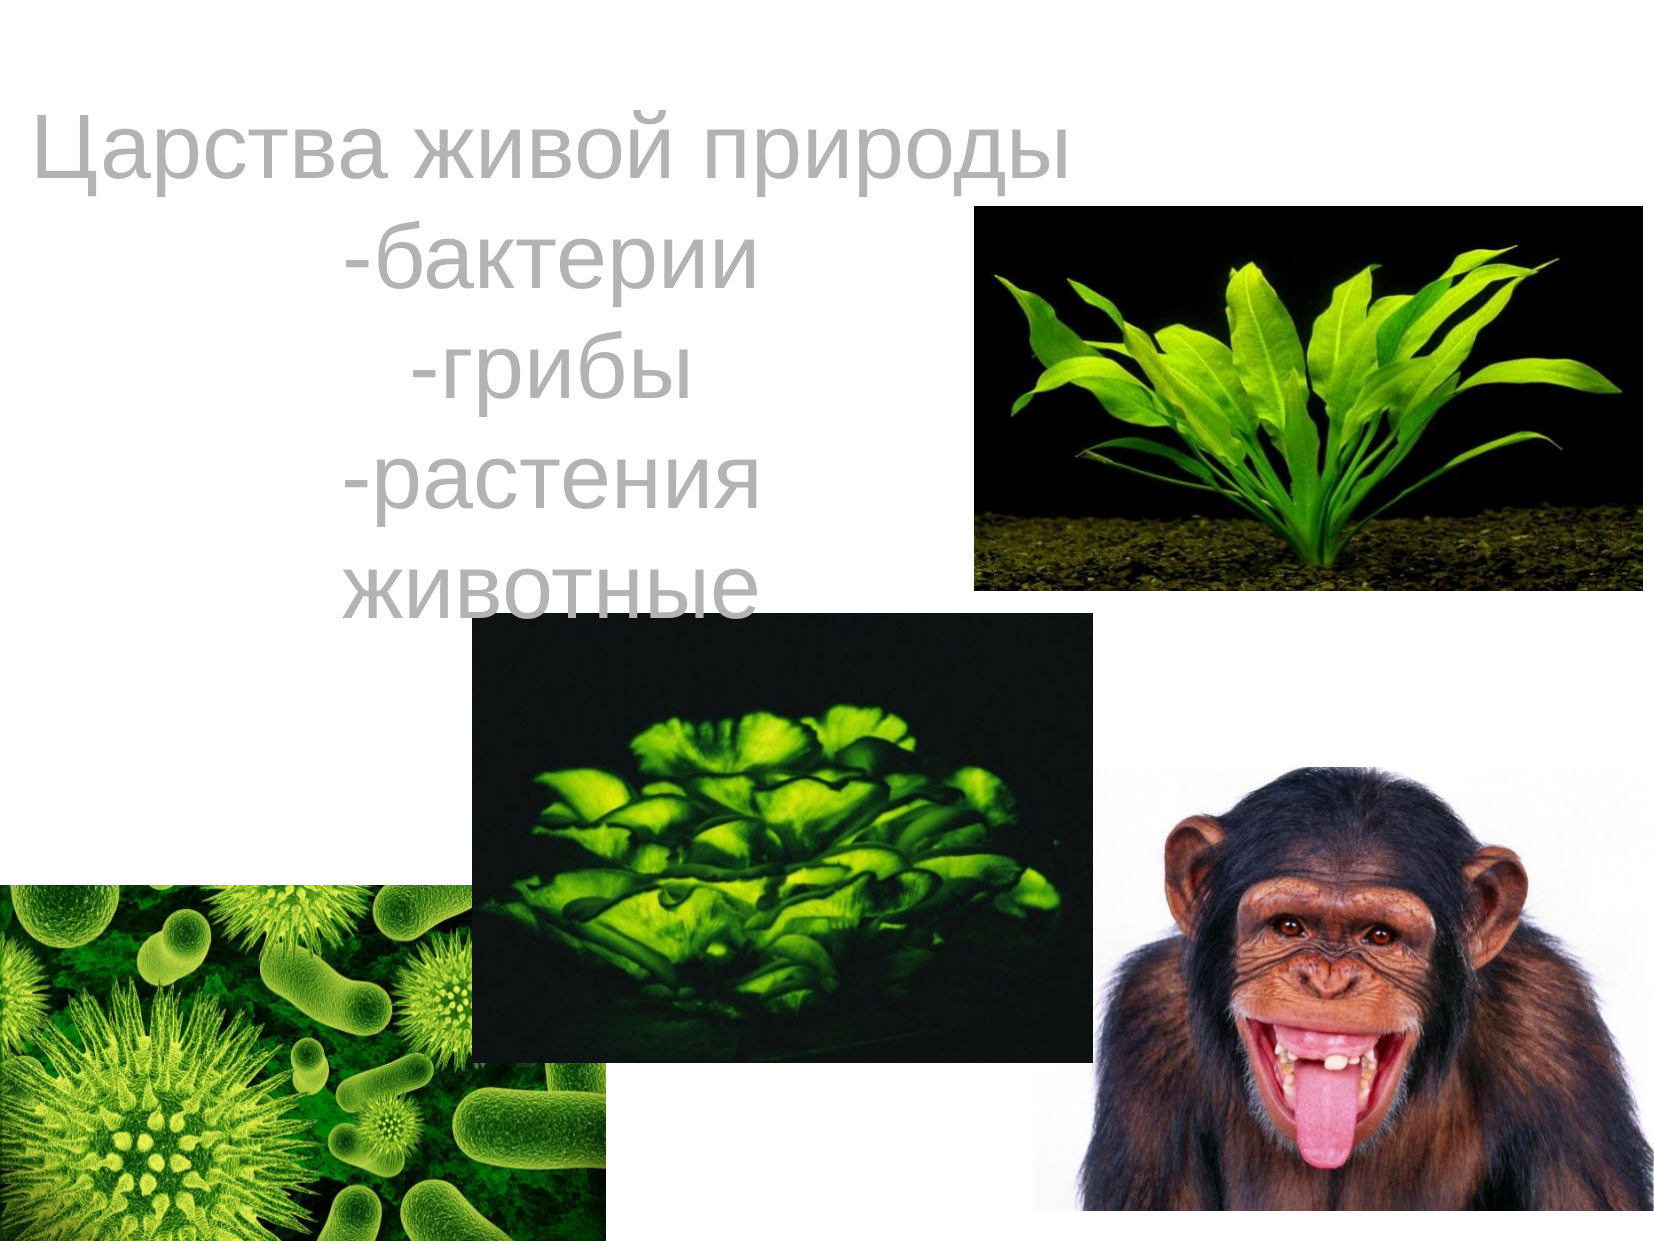

# Царства живой природы -бактерии -грибы -растения животные